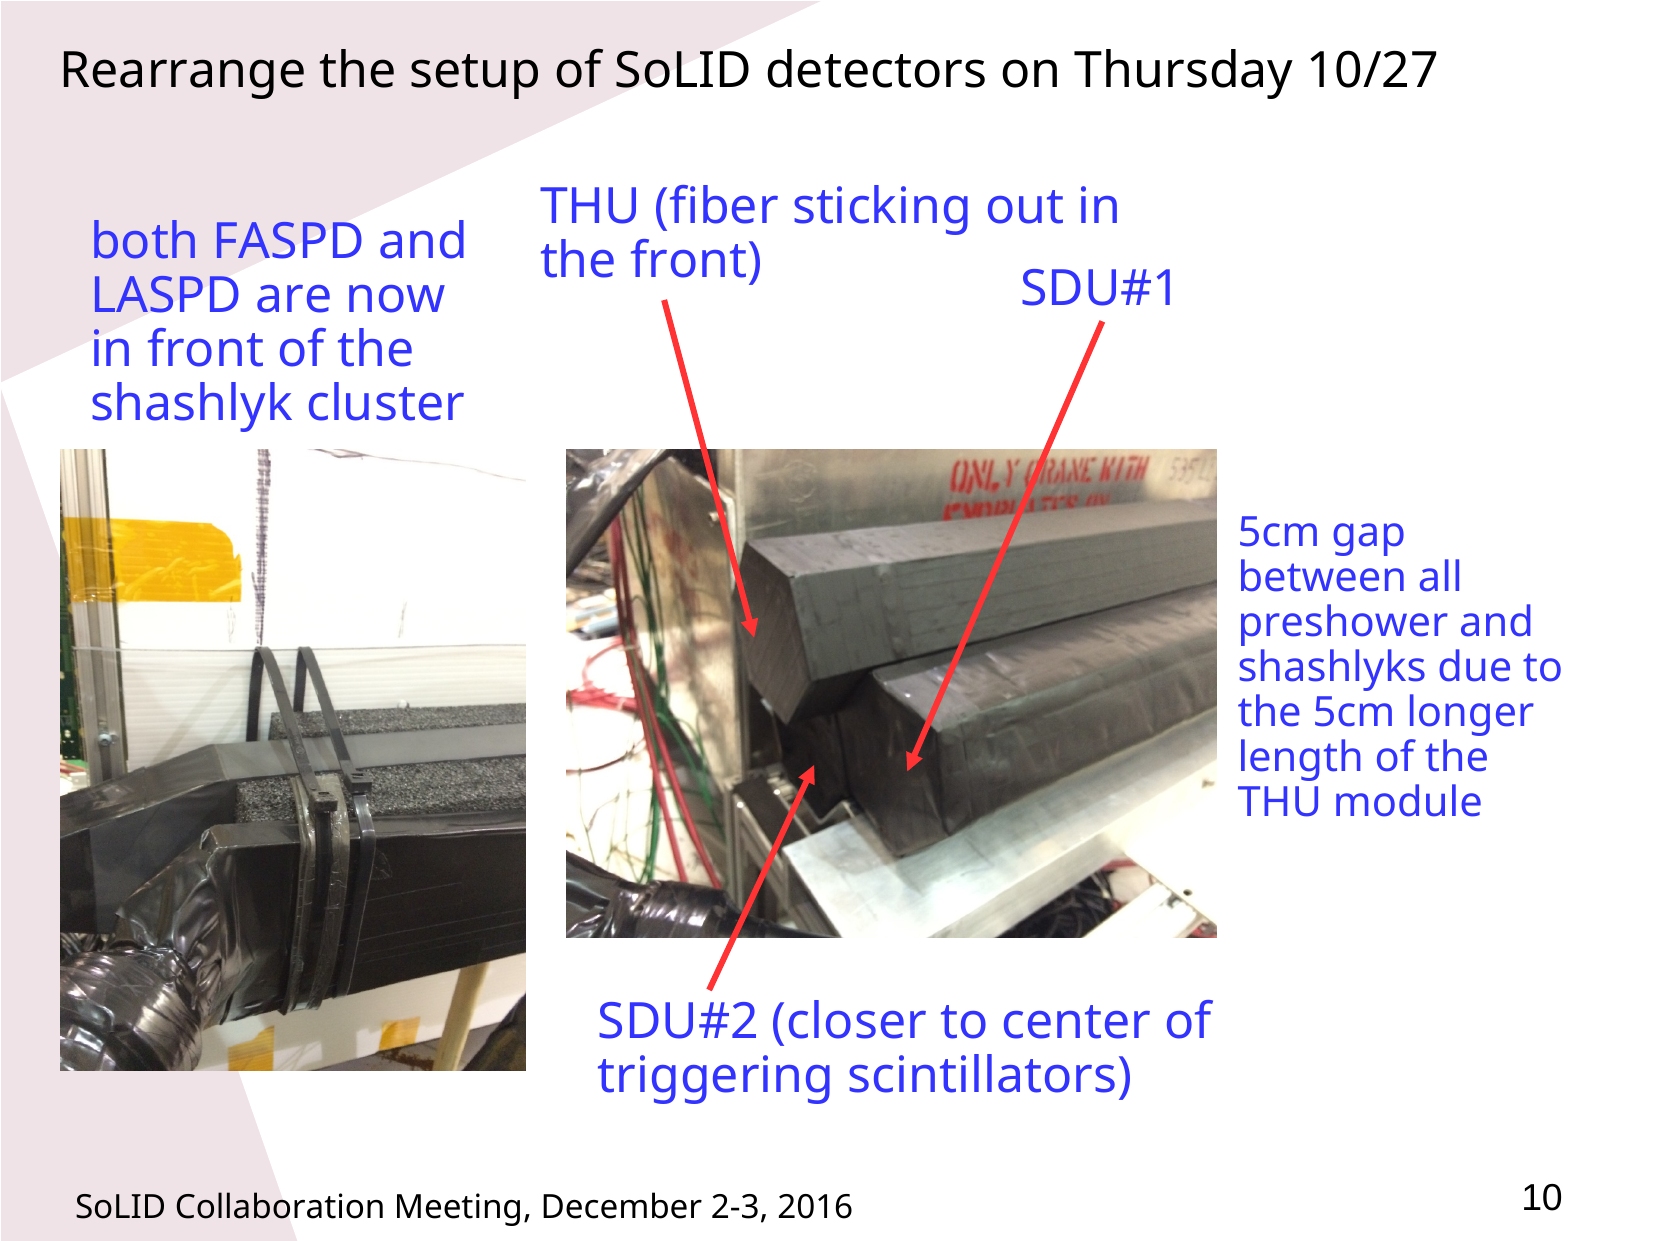

Rearrange the setup of SoLID detectors on Thursday 10/27
THU (fiber sticking out in the front)
both FASPD and LASPD are now in front of the shashlyk cluster
SDU#1
5cm gap between all preshower and shashlyks due to the 5cm longer length of the THU module
SDU#2 (closer to center of triggering scintillators)
10